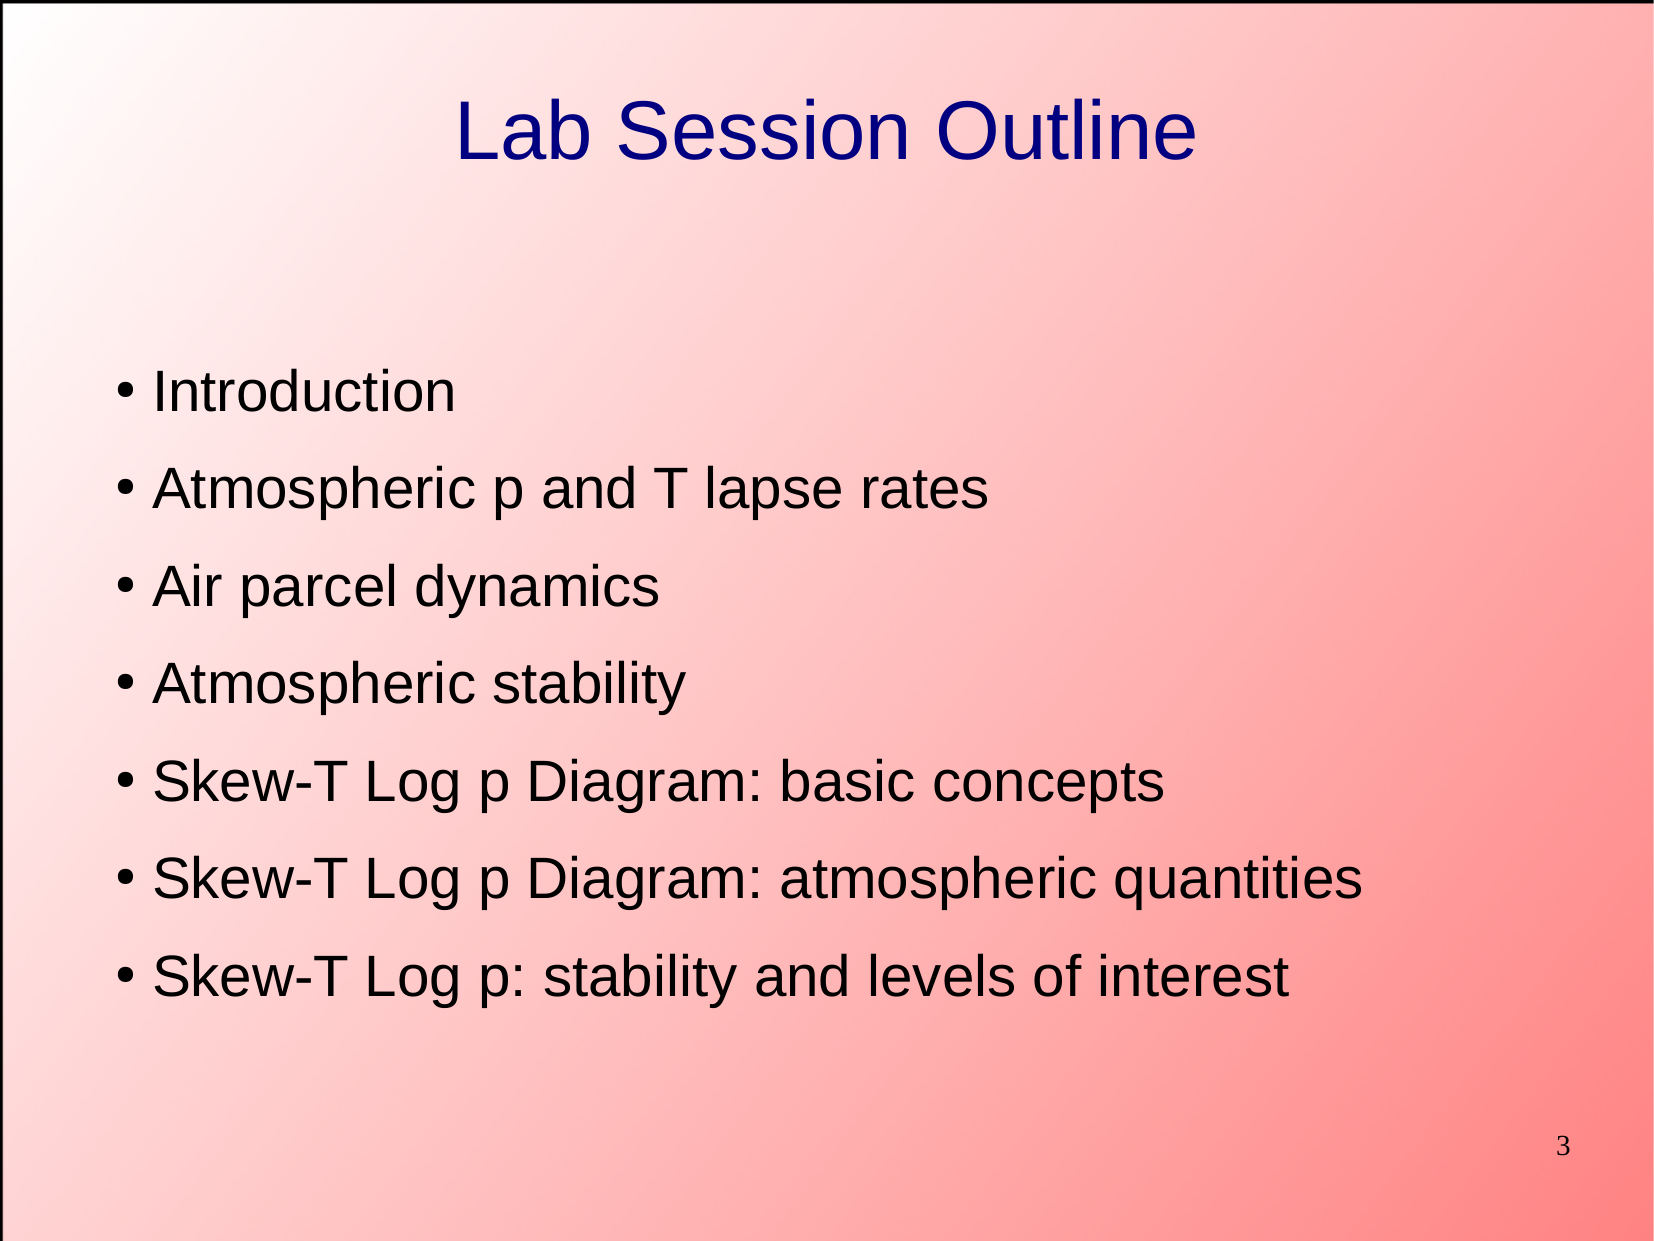

# Lab Session Outline
 Introduction
 Atmospheric p and T lapse rates
 Air parcel dynamics
 Atmospheric stability
 Skew-T Log p Diagram: basic concepts
 Skew-T Log p Diagram: atmospheric quantities
 Skew-T Log p: stability and levels of interest
3